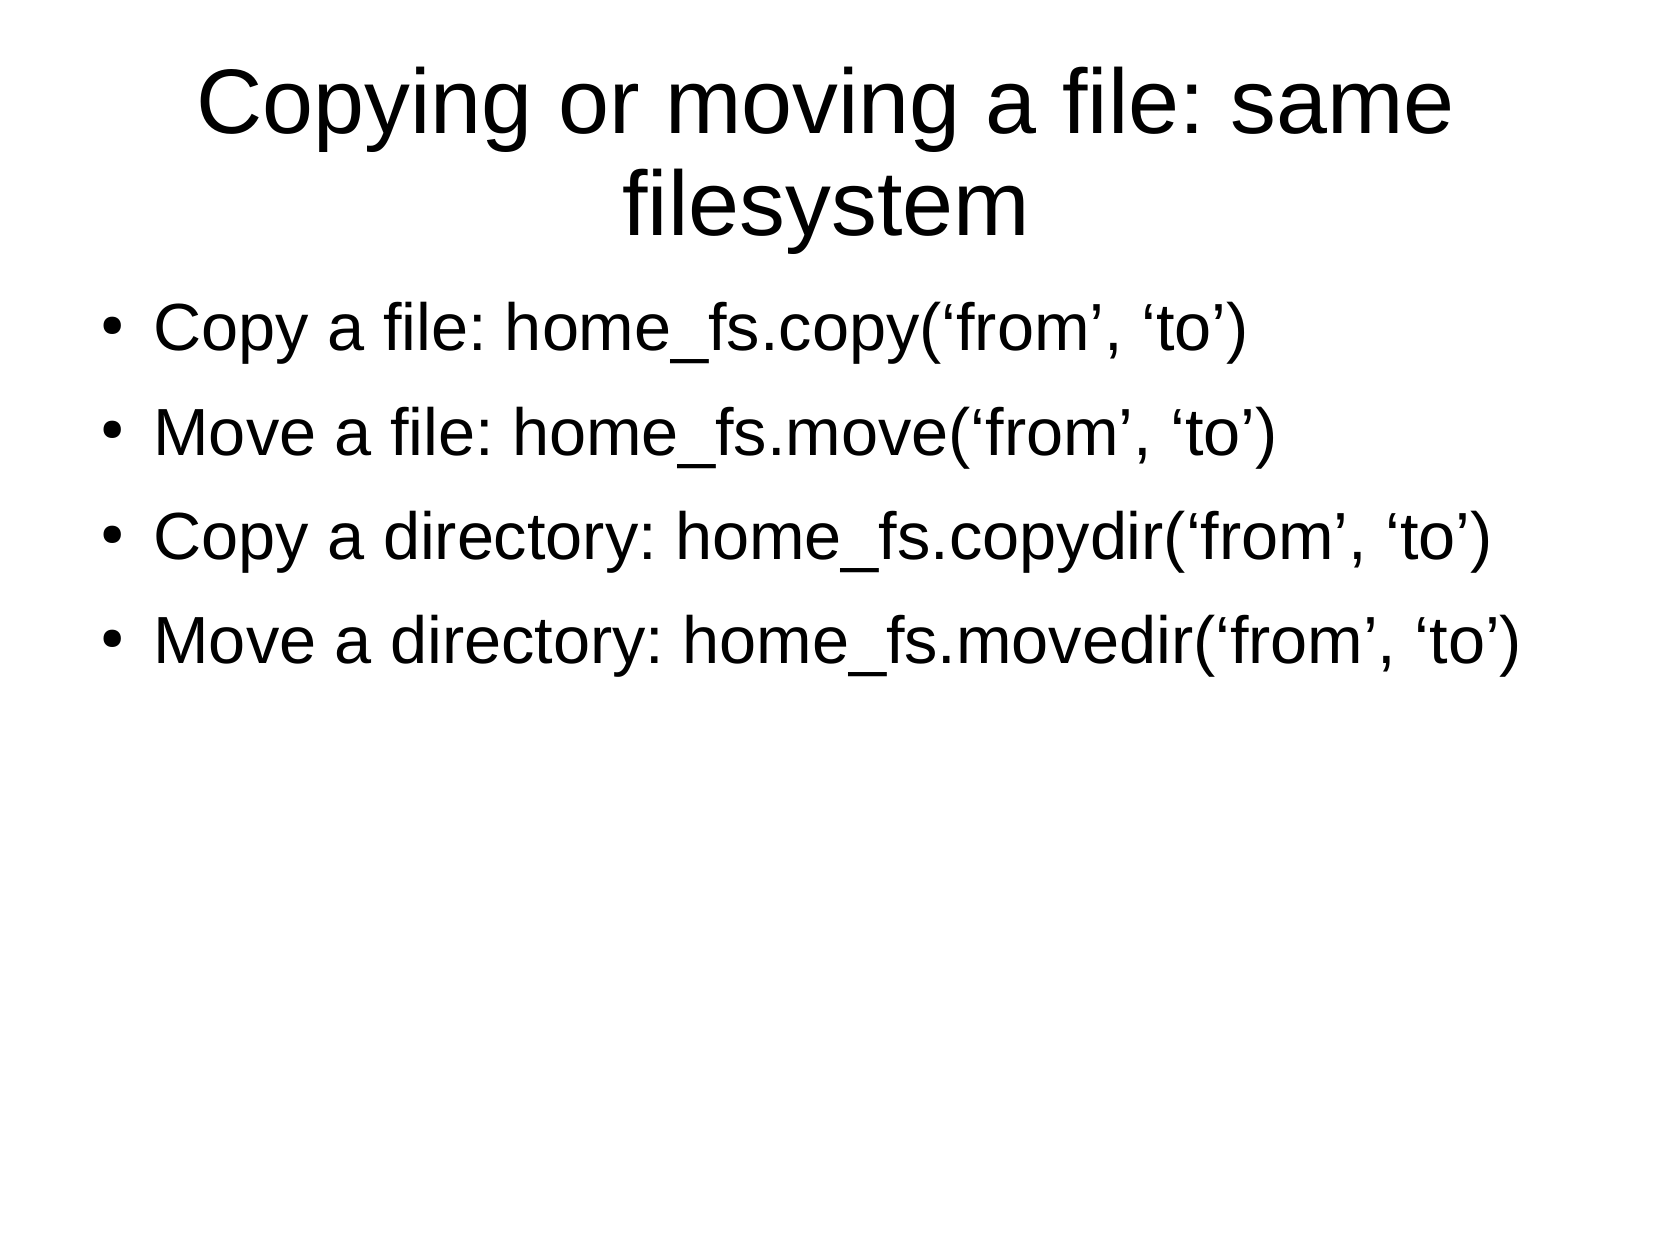

# Copying or moving a file: same filesystem
Copy a file: home_fs.copy(‘from’, ‘to’)
Move a file: home_fs.move(‘from’, ‘to’)
Copy a directory: home_fs.copydir(‘from’, ‘to’)
Move a directory: home_fs.movedir(‘from’, ‘to’)